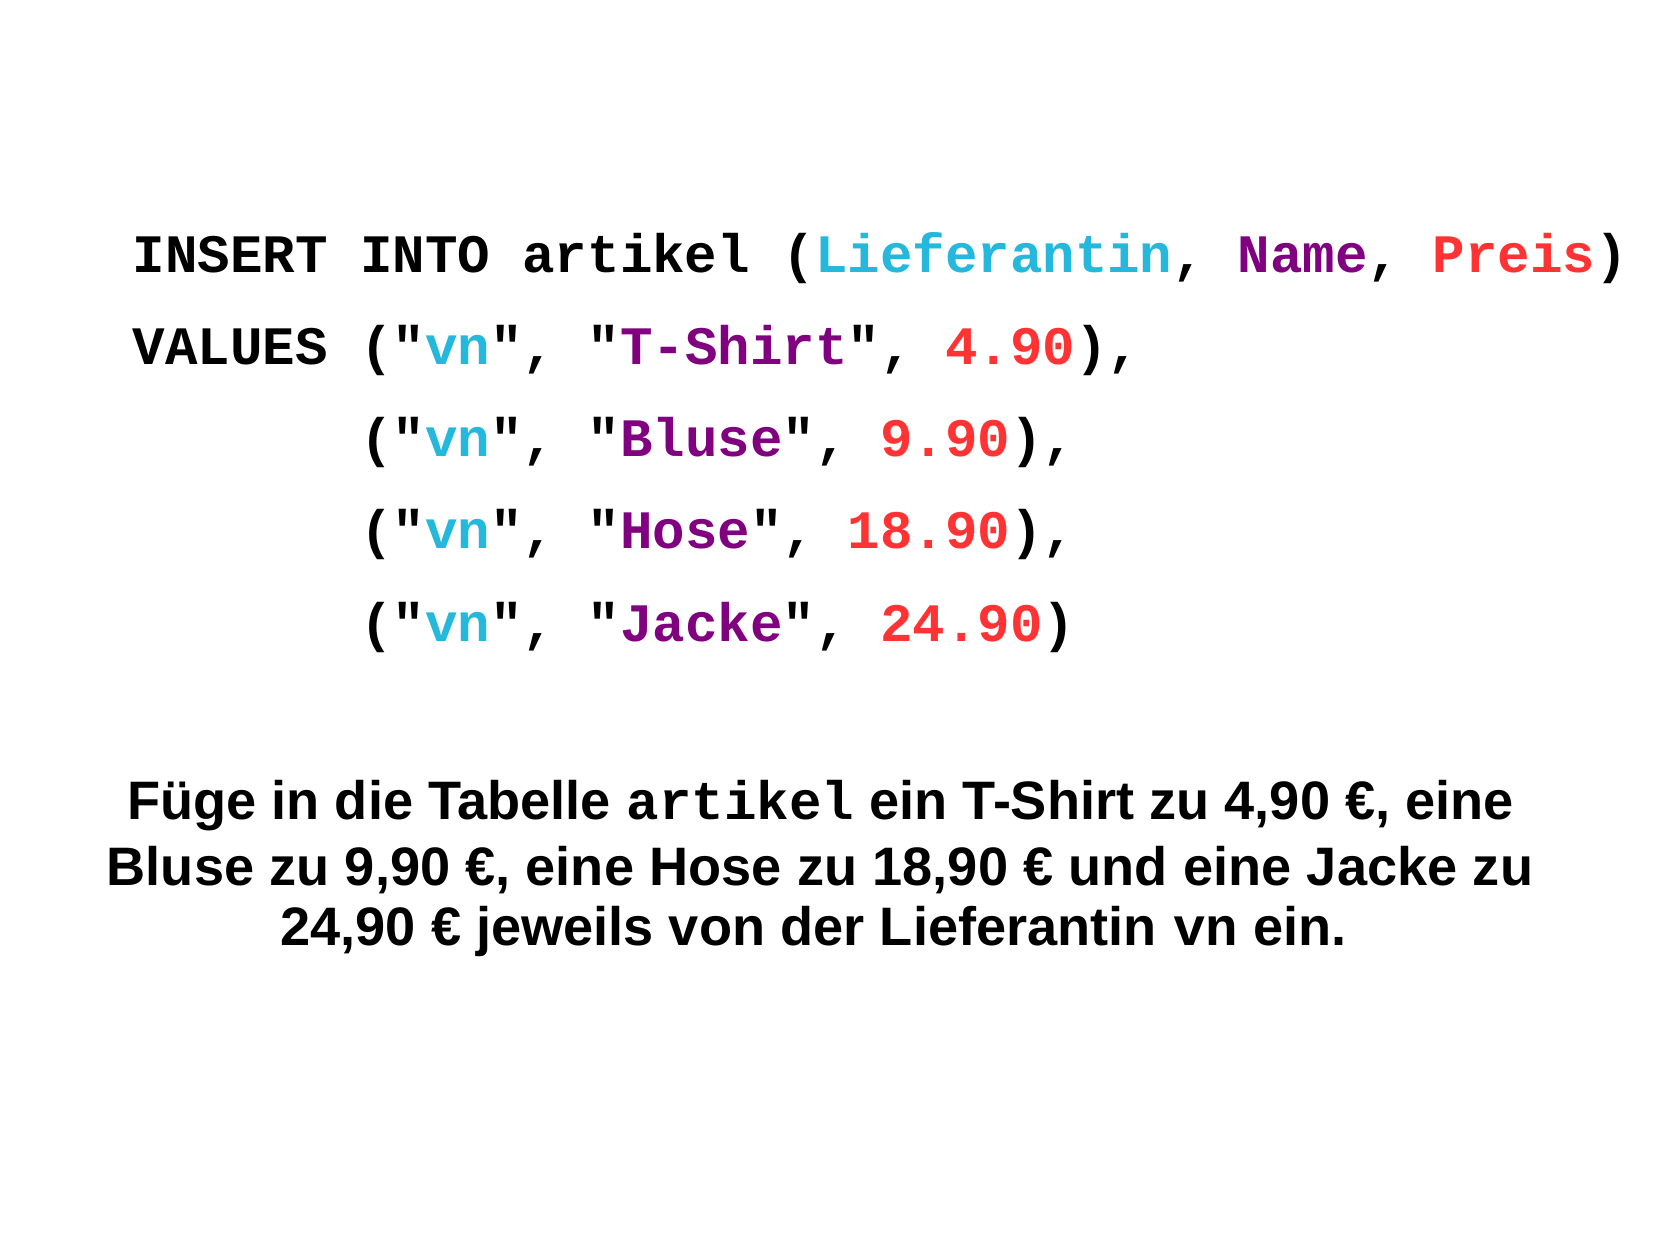

INSERT INTO artikel (Lieferantin, Name, Preis)
VALUES ("vn", "T-Shirt", 4.90),
 ("vn", "Bluse", 9.90),
 ("vn", "Hose", 18.90),
 ("vn", "Jacke", 24.90)
# Füge in die Tabelle artikel ein T-Shirt zu 4,90 €, eine Bluse zu 9,90 €, eine Hose zu 18,90 € und eine Jacke zu 24,90 € jeweils von der Lieferantin vn ein.